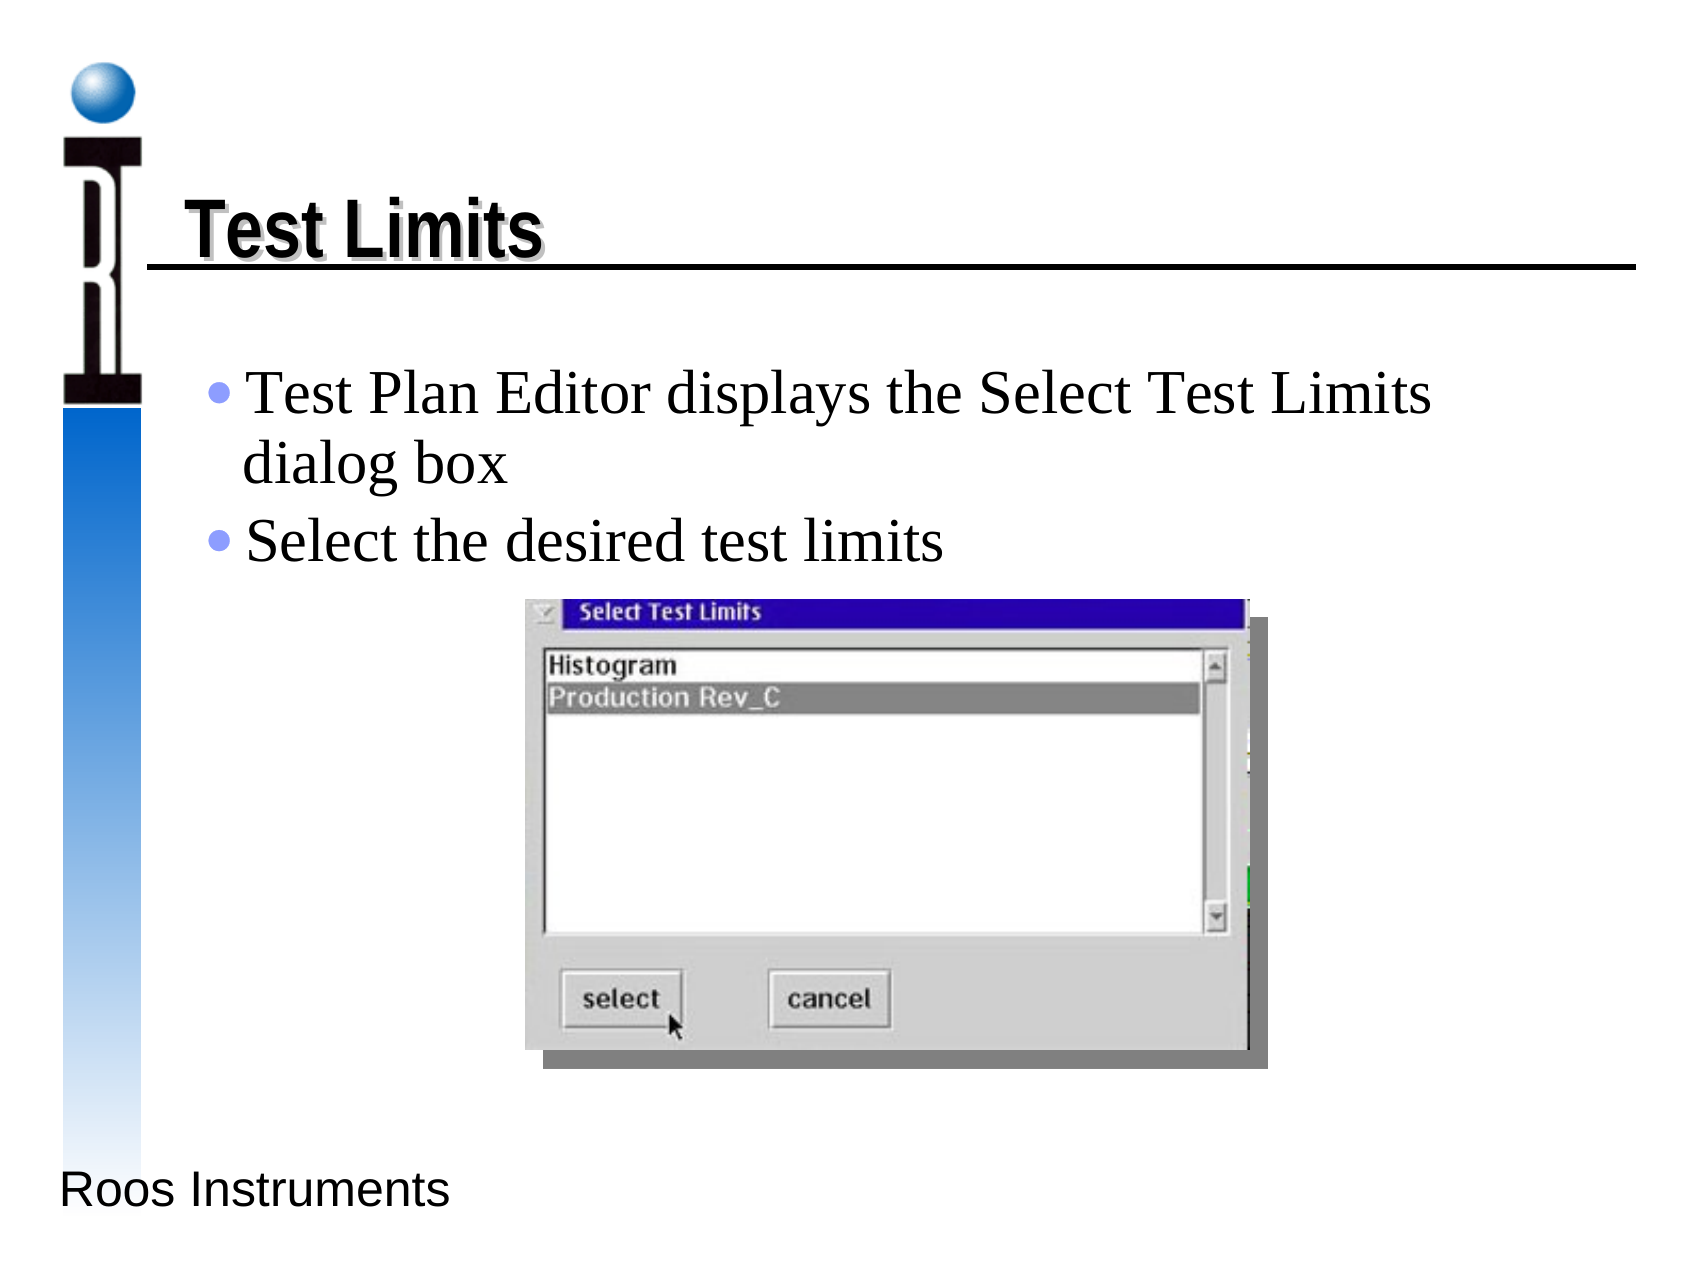

Test Limits
Test Plan Editor displays the Select Test Limits dialog box
Select the desired test limits